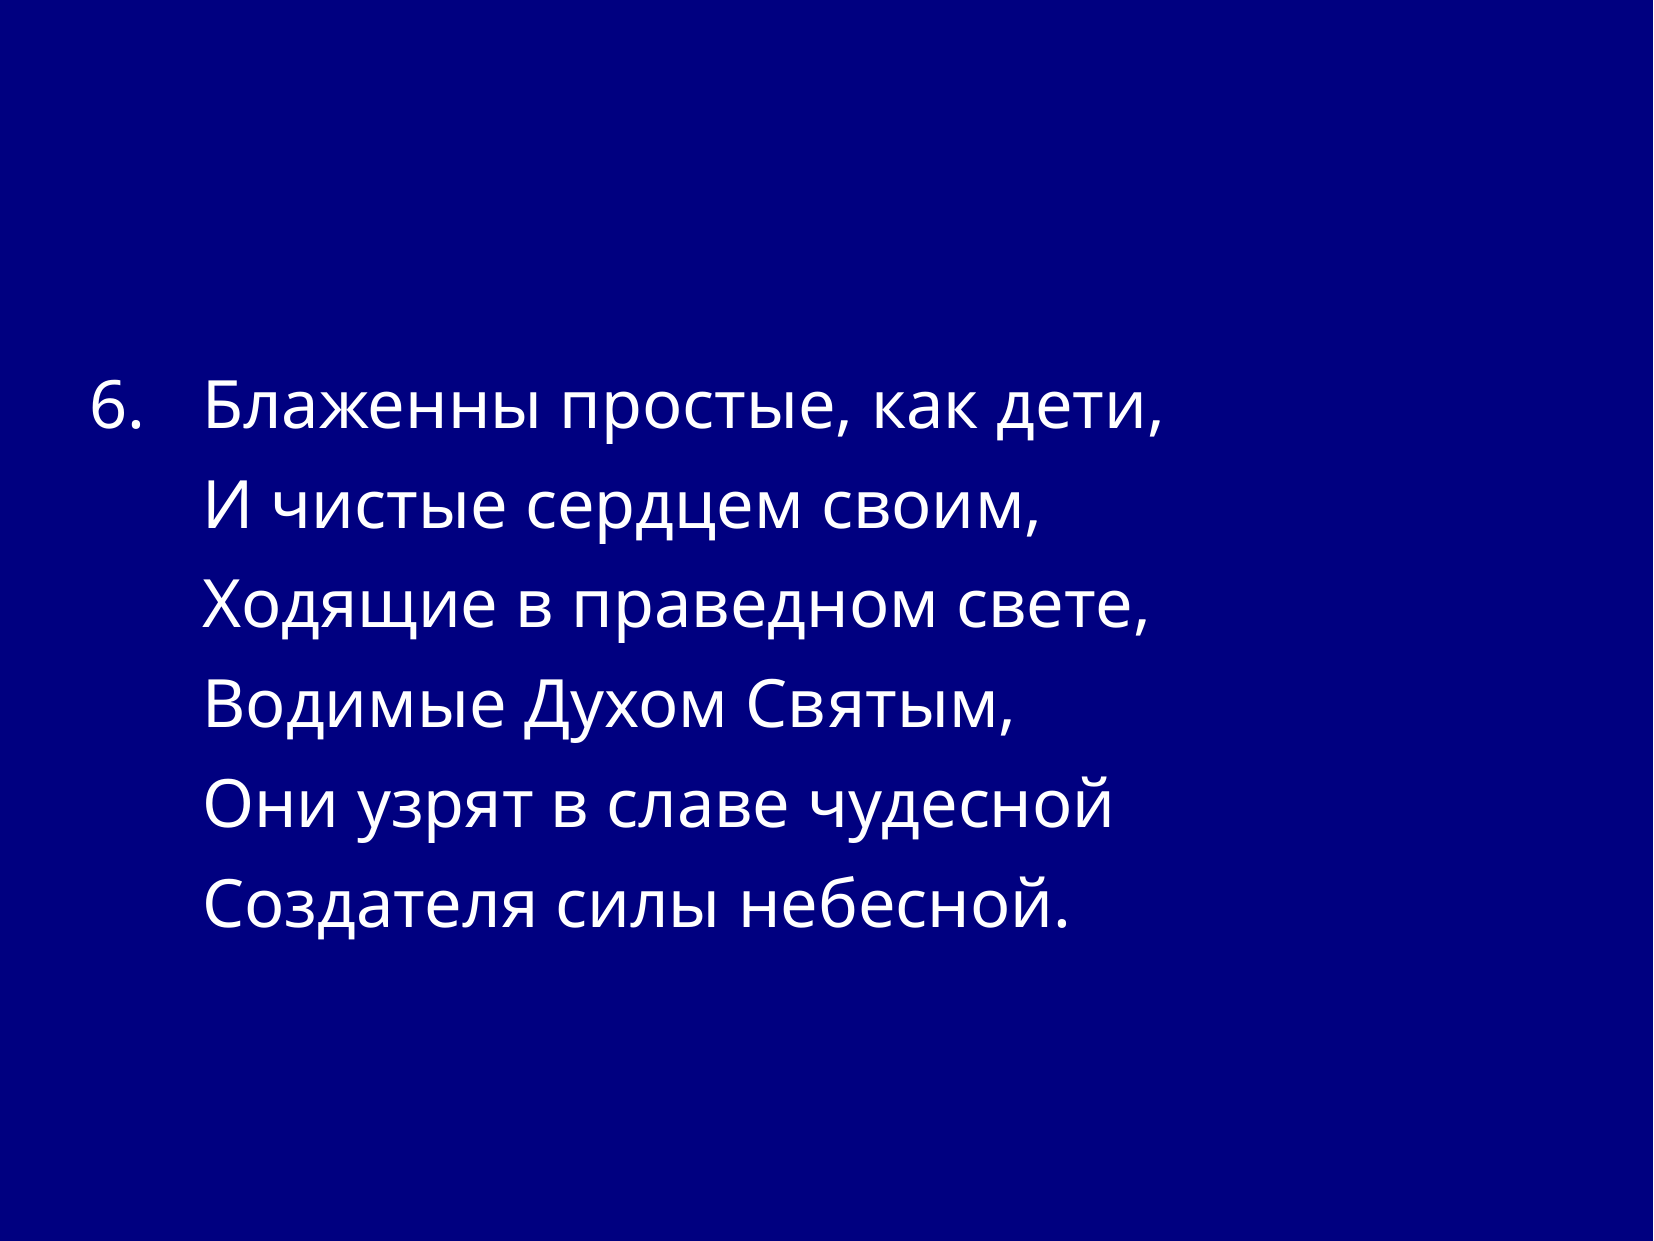

6.	Блаженны простые, как дети,
	И чистые сердцем своим,
	Ходящие в праведном свете,
	Водимые Духом Святым,
	Они узрят в славе чудесной
	Создателя силы небесной.